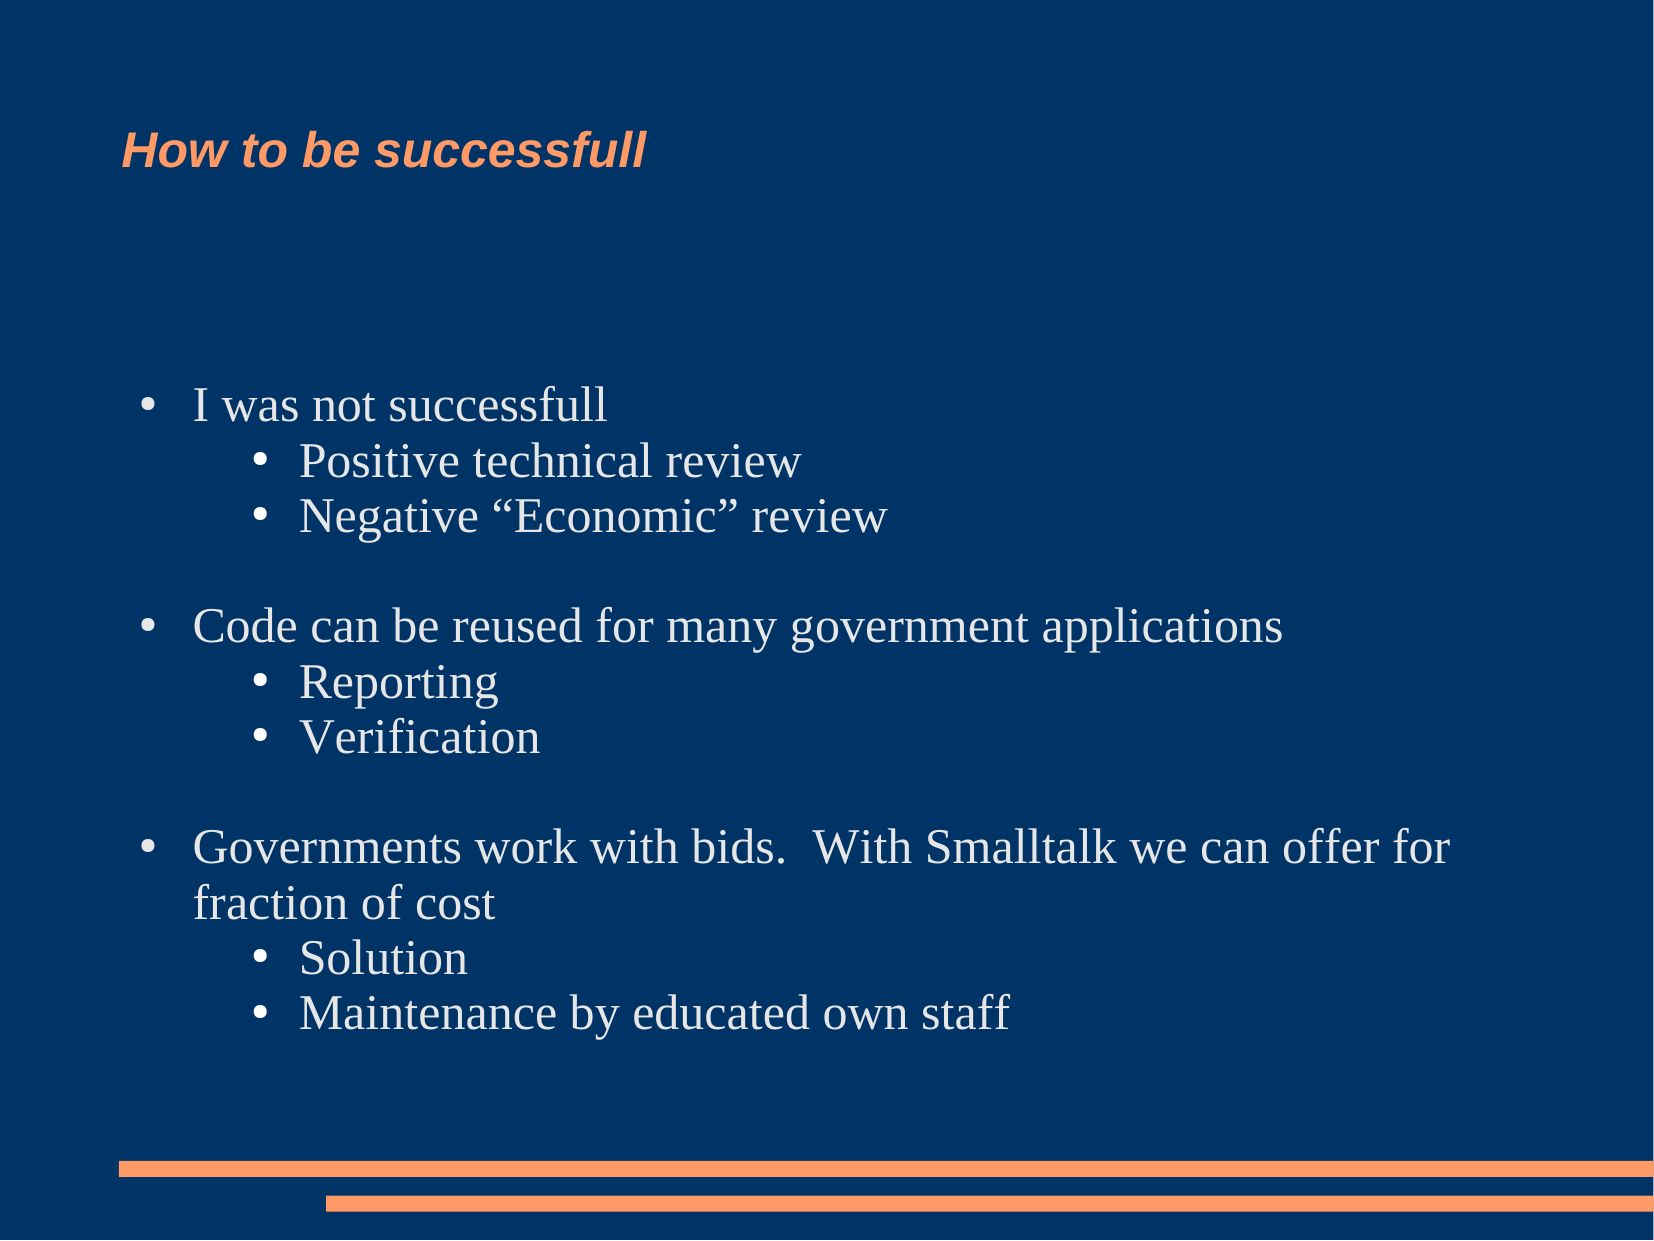

# How to be successfull
I was not successfull
Positive technical review
Negative “Economic” review
Code can be reused for many government applications
Reporting
Verification
Governments work with bids. With Smalltalk we can offer for fraction of cost
Solution
Maintenance by educated own staff